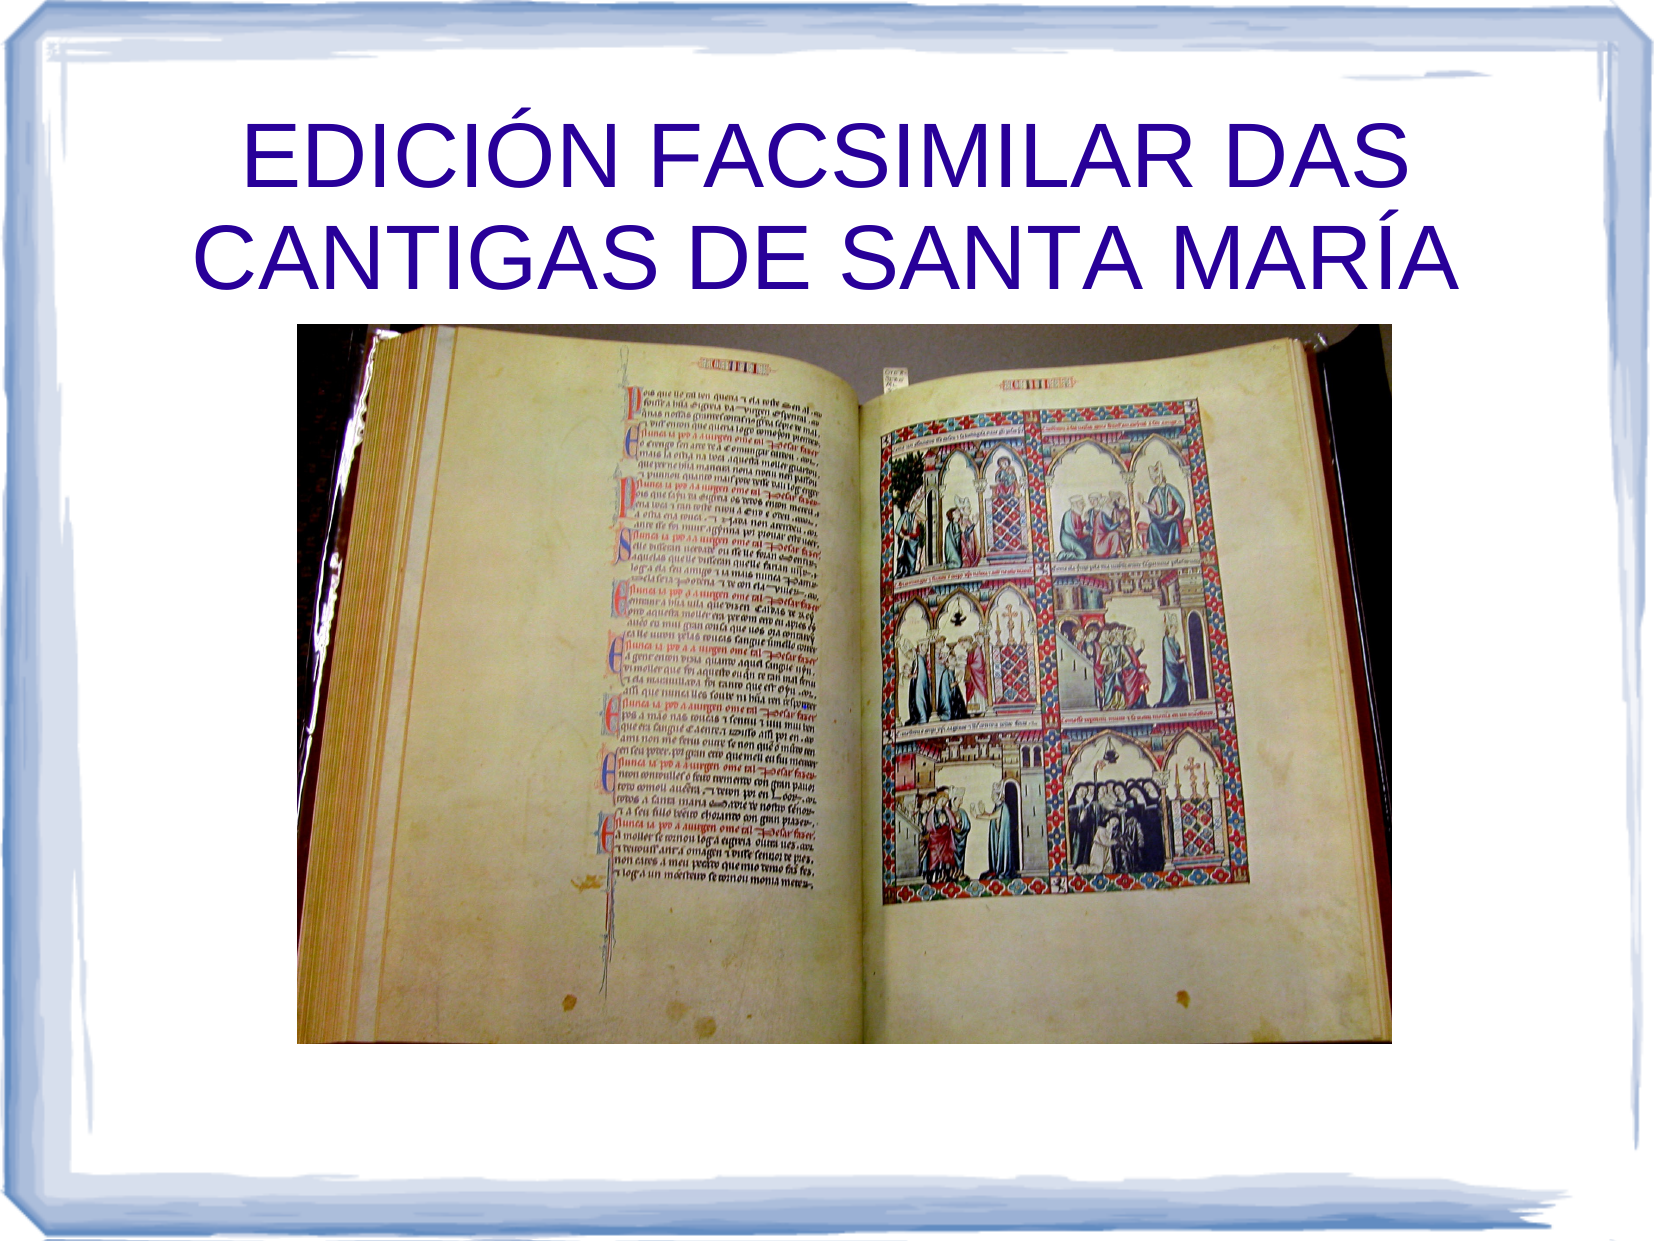

# EDICIÓN FACSIMILAR DAS CANTIGAS DE SANTA MARÍA